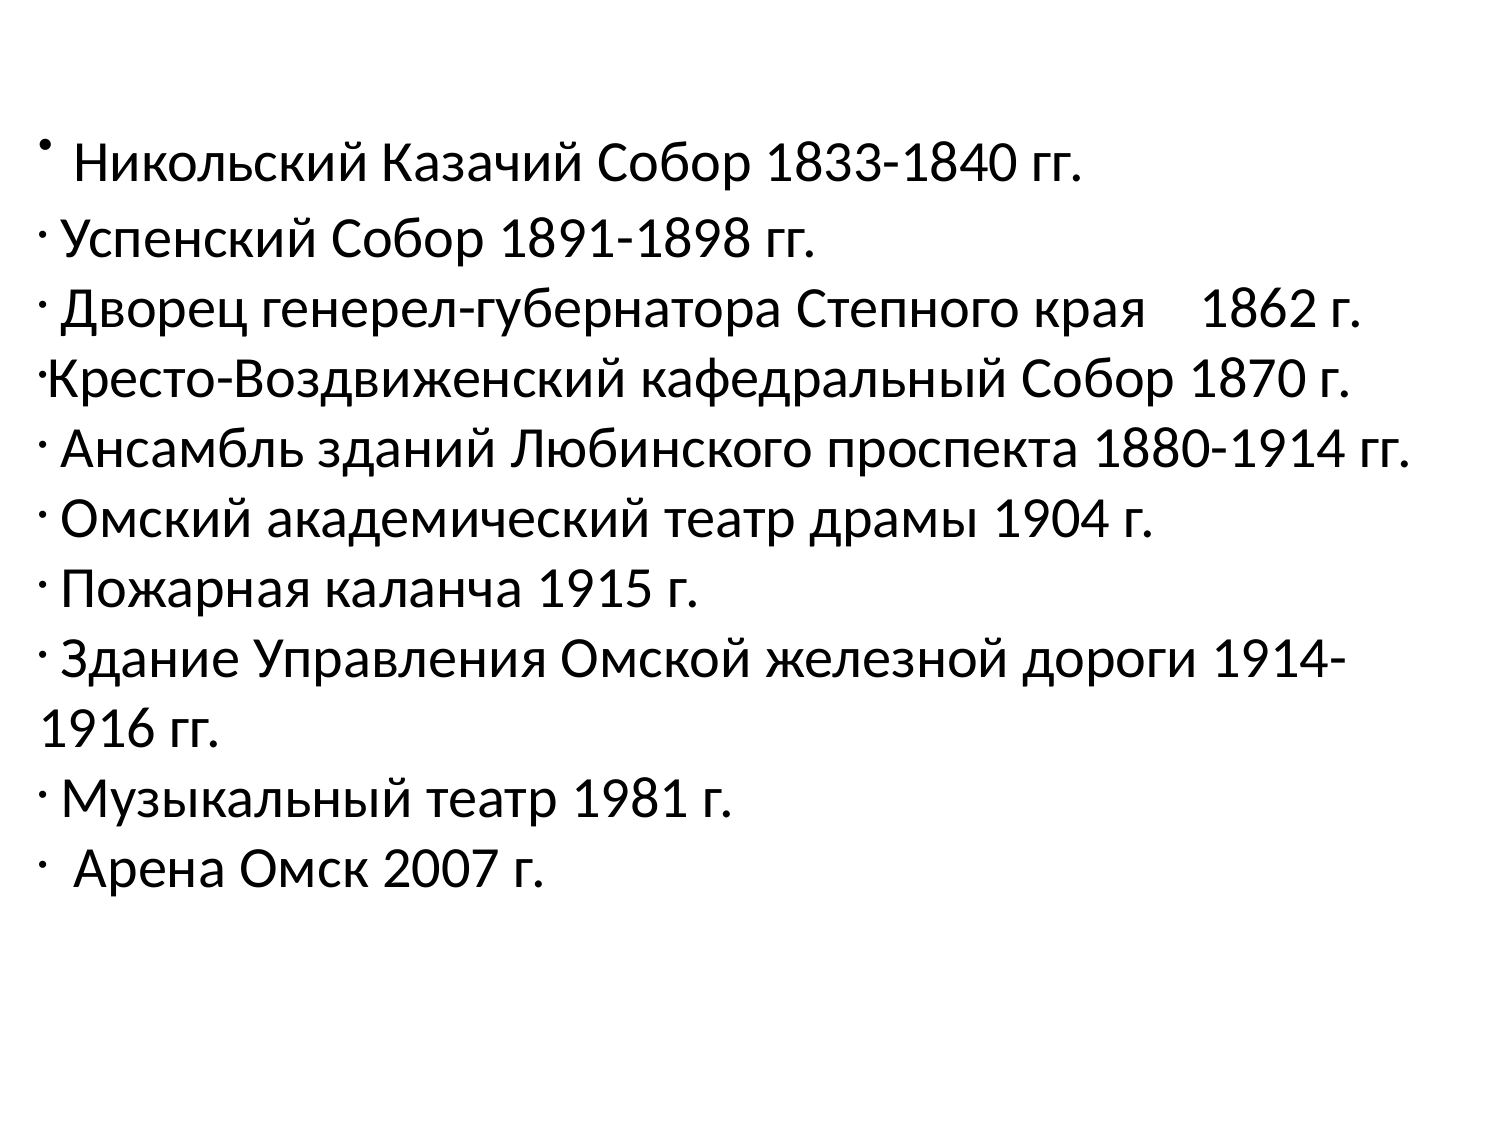

#
 Никольский Казачий Собор 1833-1840 гг.
 Успенский Собор 1891-1898 гг.
 Дворец генерел-губернатора Степного края 1862 г.
Кресто-Воздвиженский кафедральный Собор 1870 г.
 Ансамбль зданий Любинского проспекта 1880-1914 гг.
 Омский академический театр драмы 1904 г.
 Пожарная каланча 1915 г.
 Здание Управления Омской железной дороги 1914-1916 гг.
 Музыкальный театр 1981 г.
 Арена Омск 2007 г.